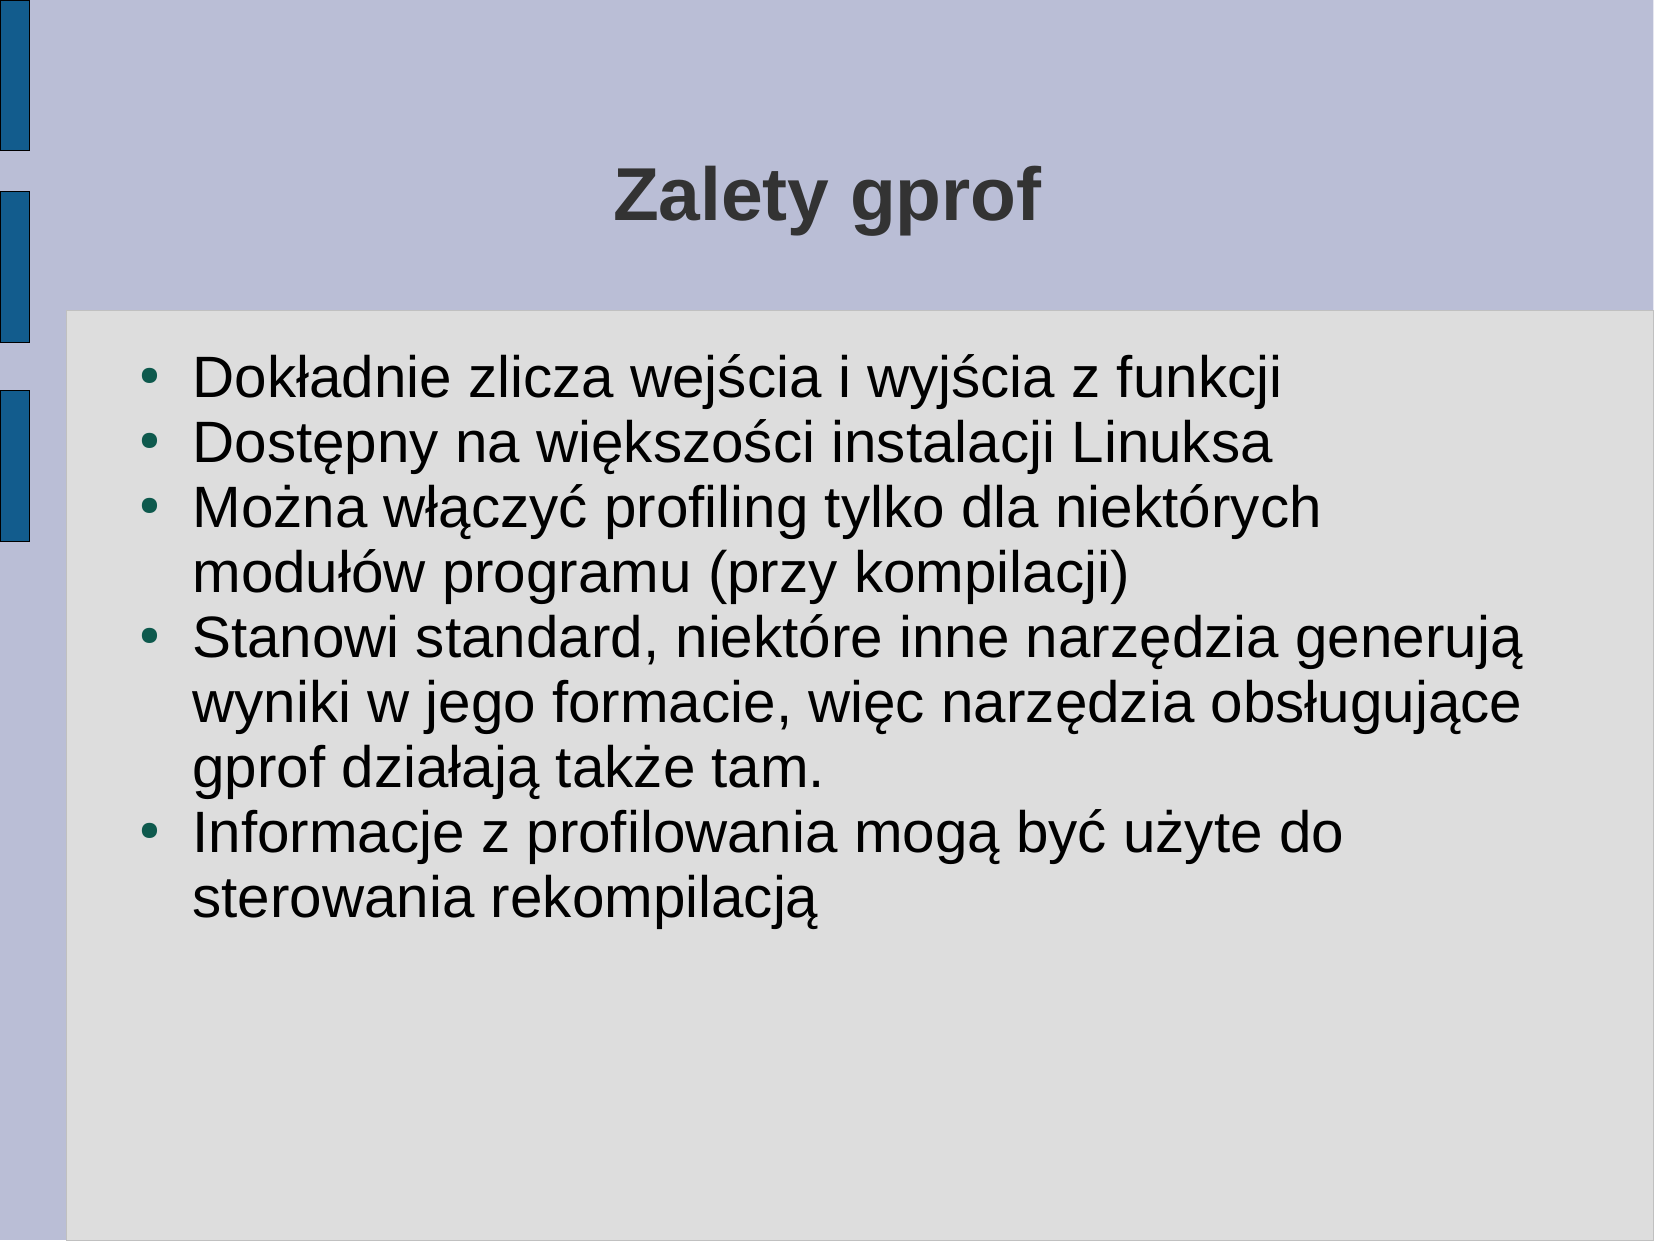

# Zalety gprof
Dokładnie zlicza wejścia i wyjścia z funkcji
Dostępny na większości instalacji Linuksa
Można włączyć profiling tylko dla niektórych modułów programu (przy kompilacji)
Stanowi standard, niektóre inne narzędzia generują wyniki w jego formacie, więc narzędzia obsługujące gprof działają także tam.
Informacje z profilowania mogą być użyte do sterowania rekompilacją